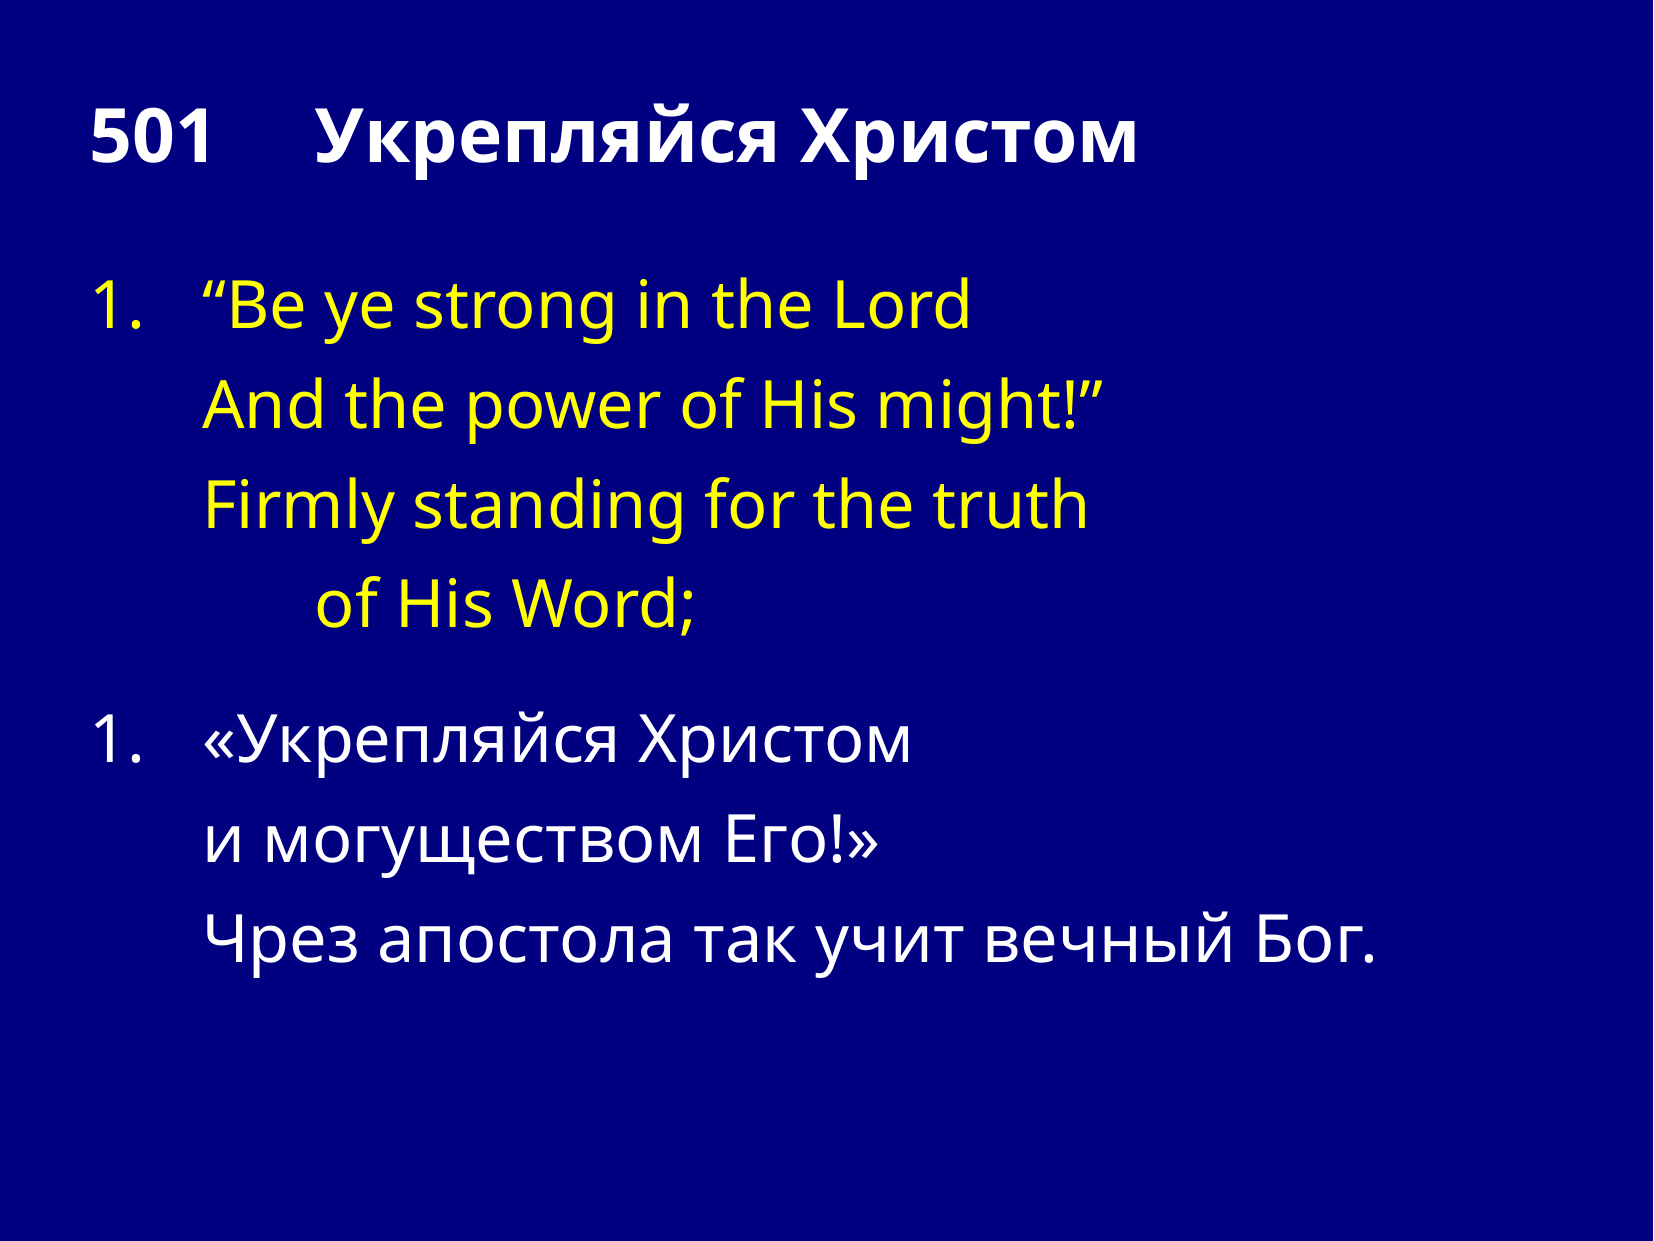

501	Укрепляйся Христом
1.	“Be ye strong in the Lord
	And the power of His might!”
	Firmly standing for the truth
		of His Word;
1.	«Укрепляйся Христом
	и могуществом Его!»
	Чрез апостола так учит вечный Бог.